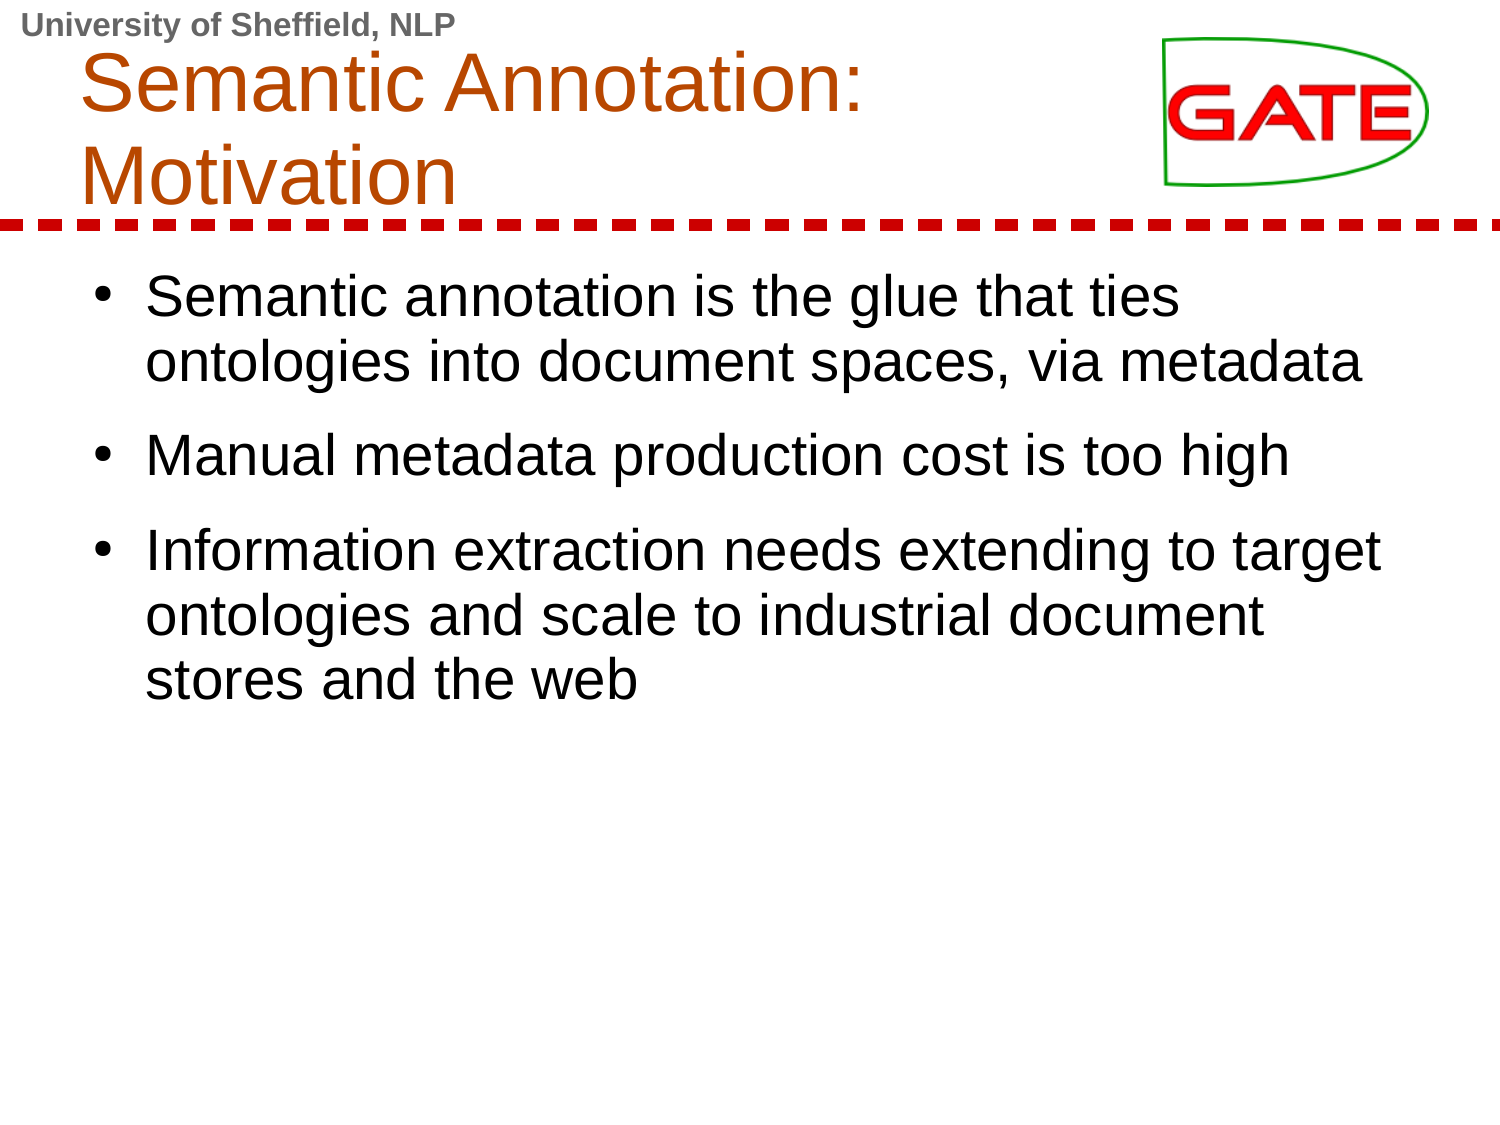

# Semantic Annotation: Motivation
Semantic annotation is the glue that ties ontologies into document spaces, via metadata
Manual metadata production cost is too high
Information extraction needs extending to target ontologies and scale to industrial document stores and the web